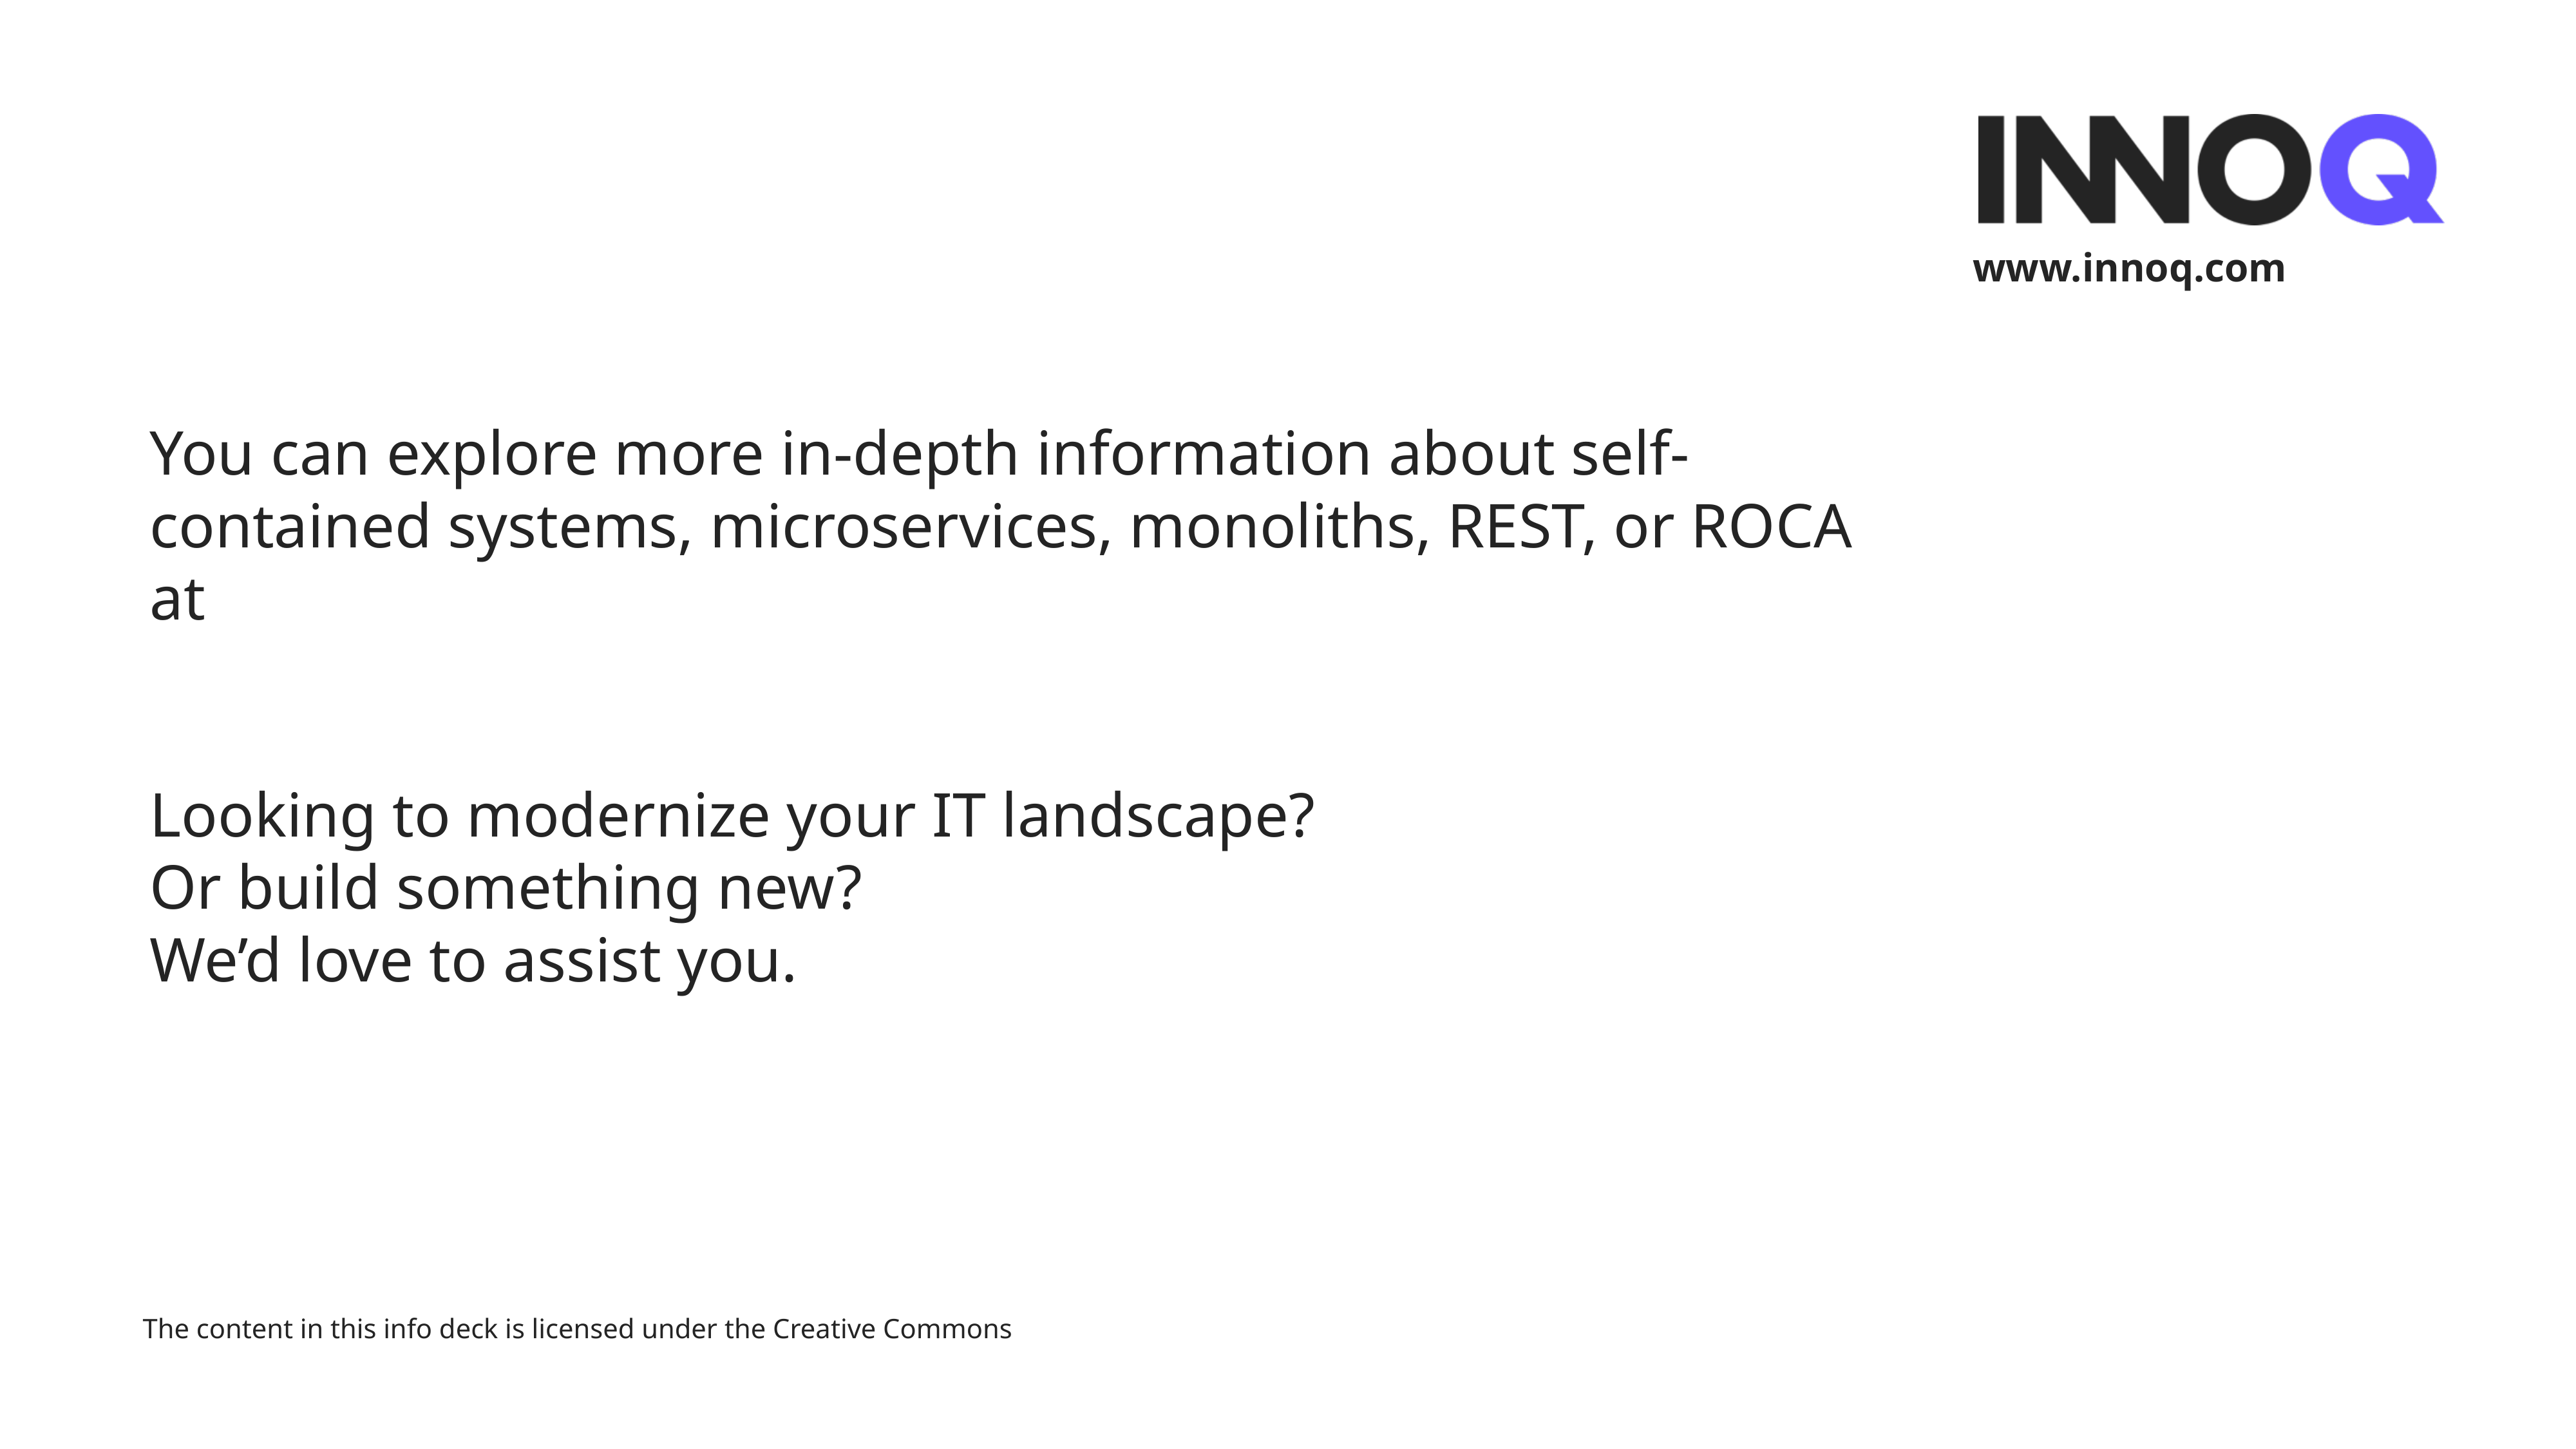

www.innoq.com
You can explore more in-depth information about self-contained systems, microservices, monoliths, REST, or ROCA at
Looking to modernize your IT landscape?
Or build something new?
We’d love to assist you.
The content in this info deck is licensed under the Creative Commons